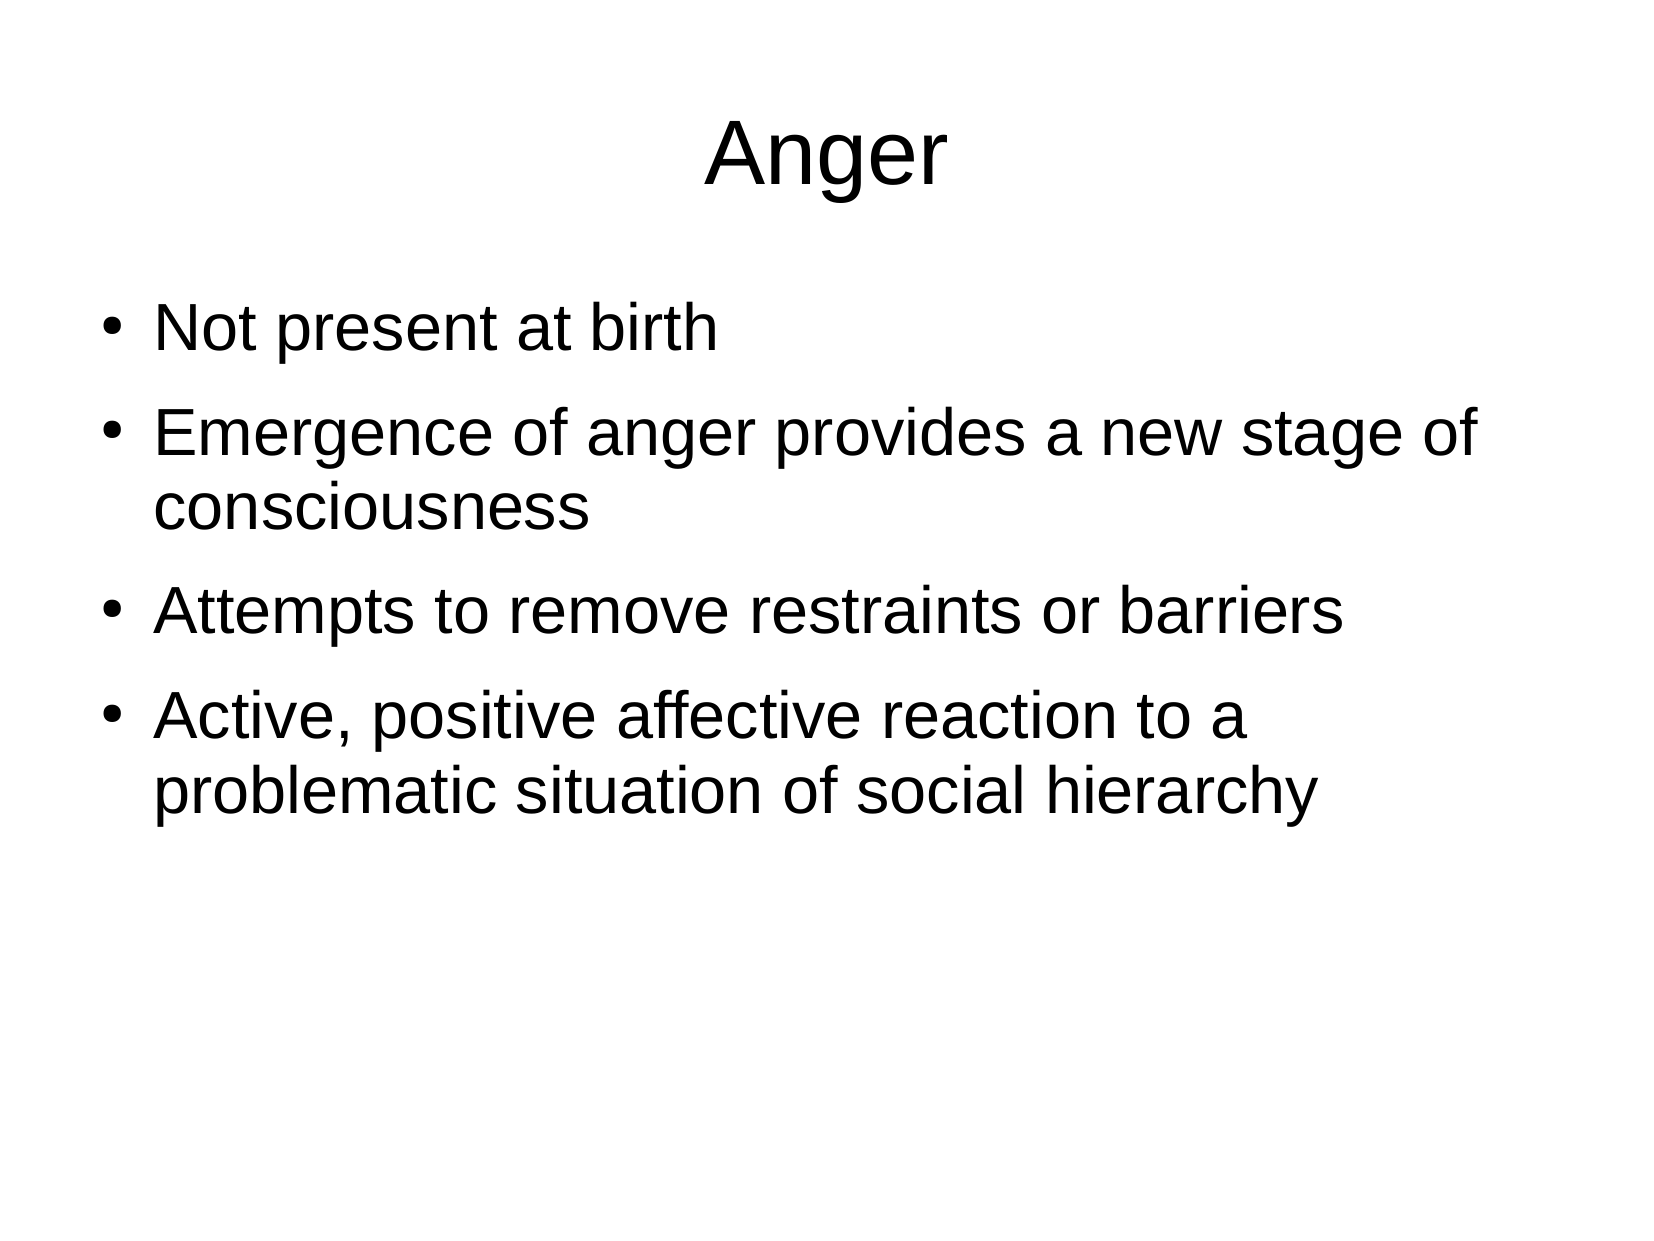

# Anger
Not present at birth
Emergence of anger provides a new stage of consciousness
Attempts to remove restraints or barriers
Active, positive affective reaction to a problematic situation of social hierarchy